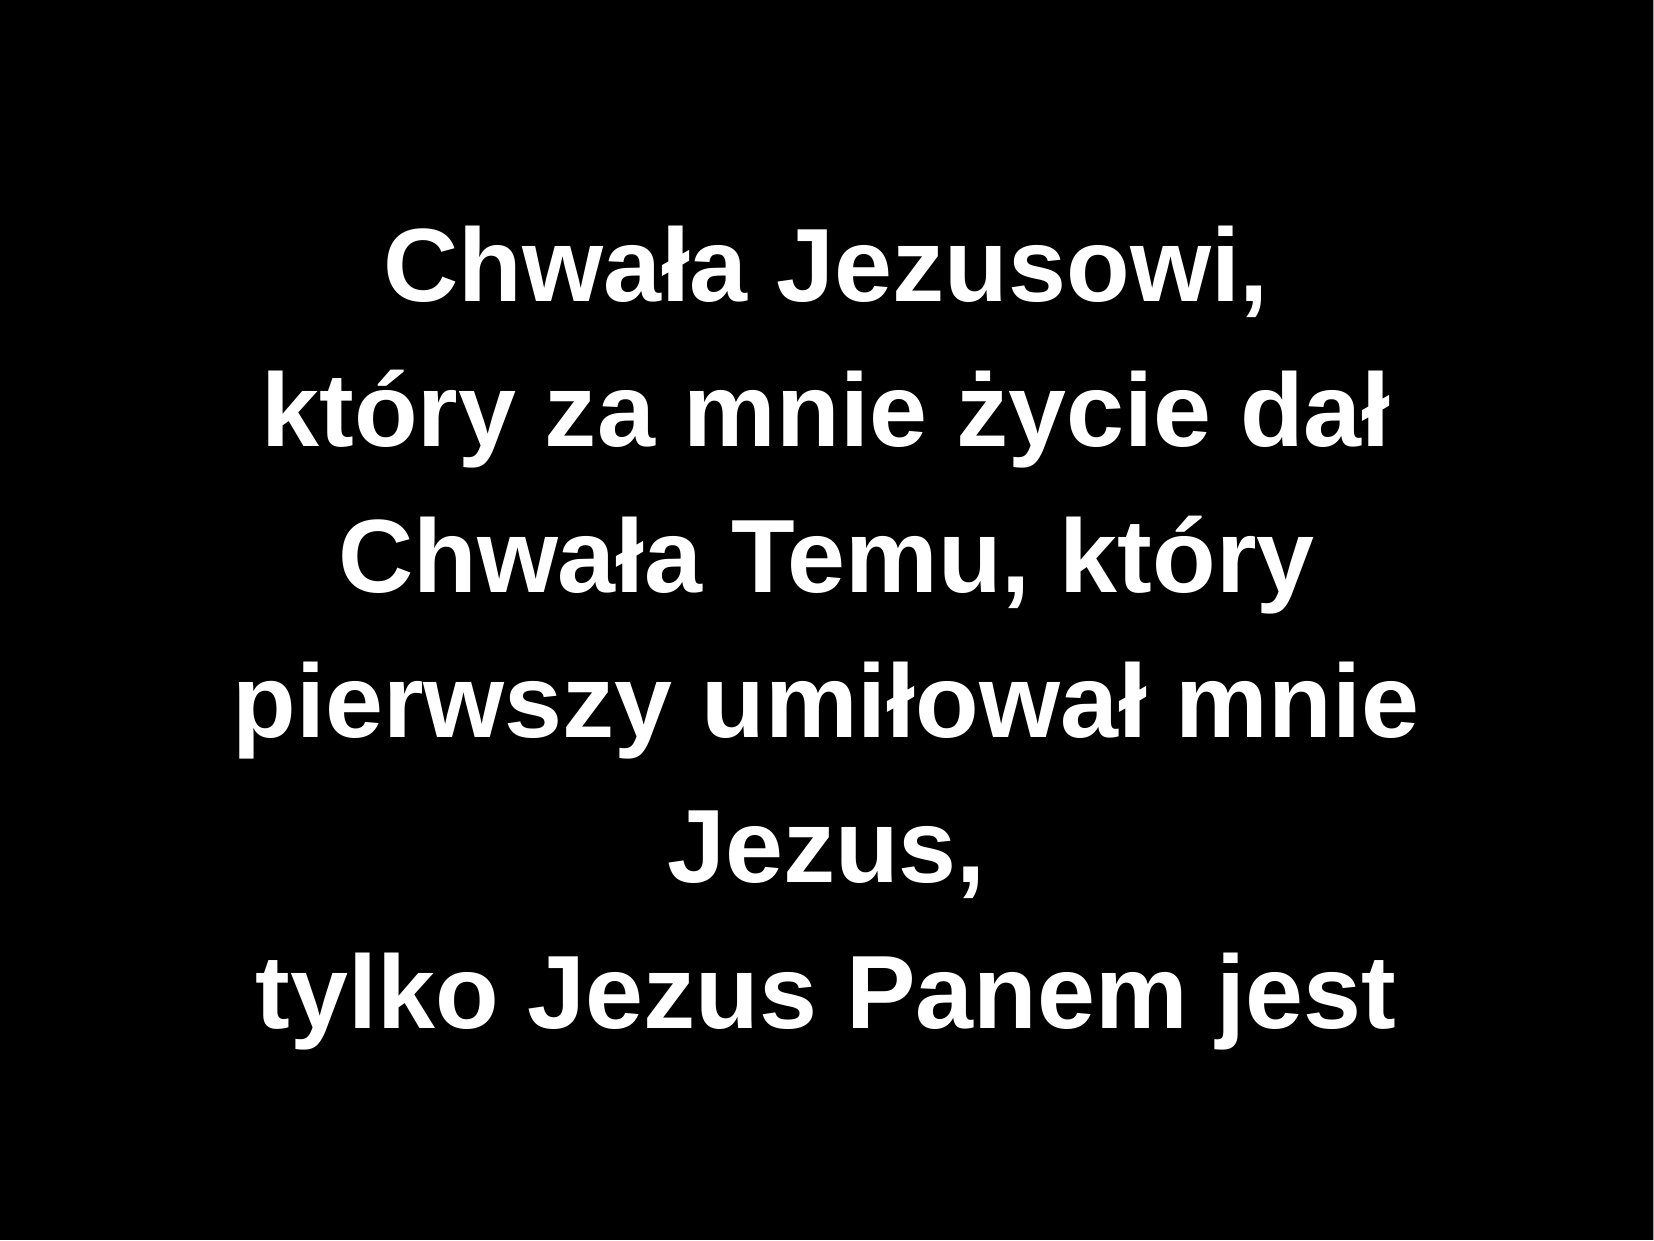

# Chwała Jezusowi,
który za mnie życie dał
Chwała Temu, który
pierwszy umiłował mnie
Jezus,
tylko Jezus Panem jest